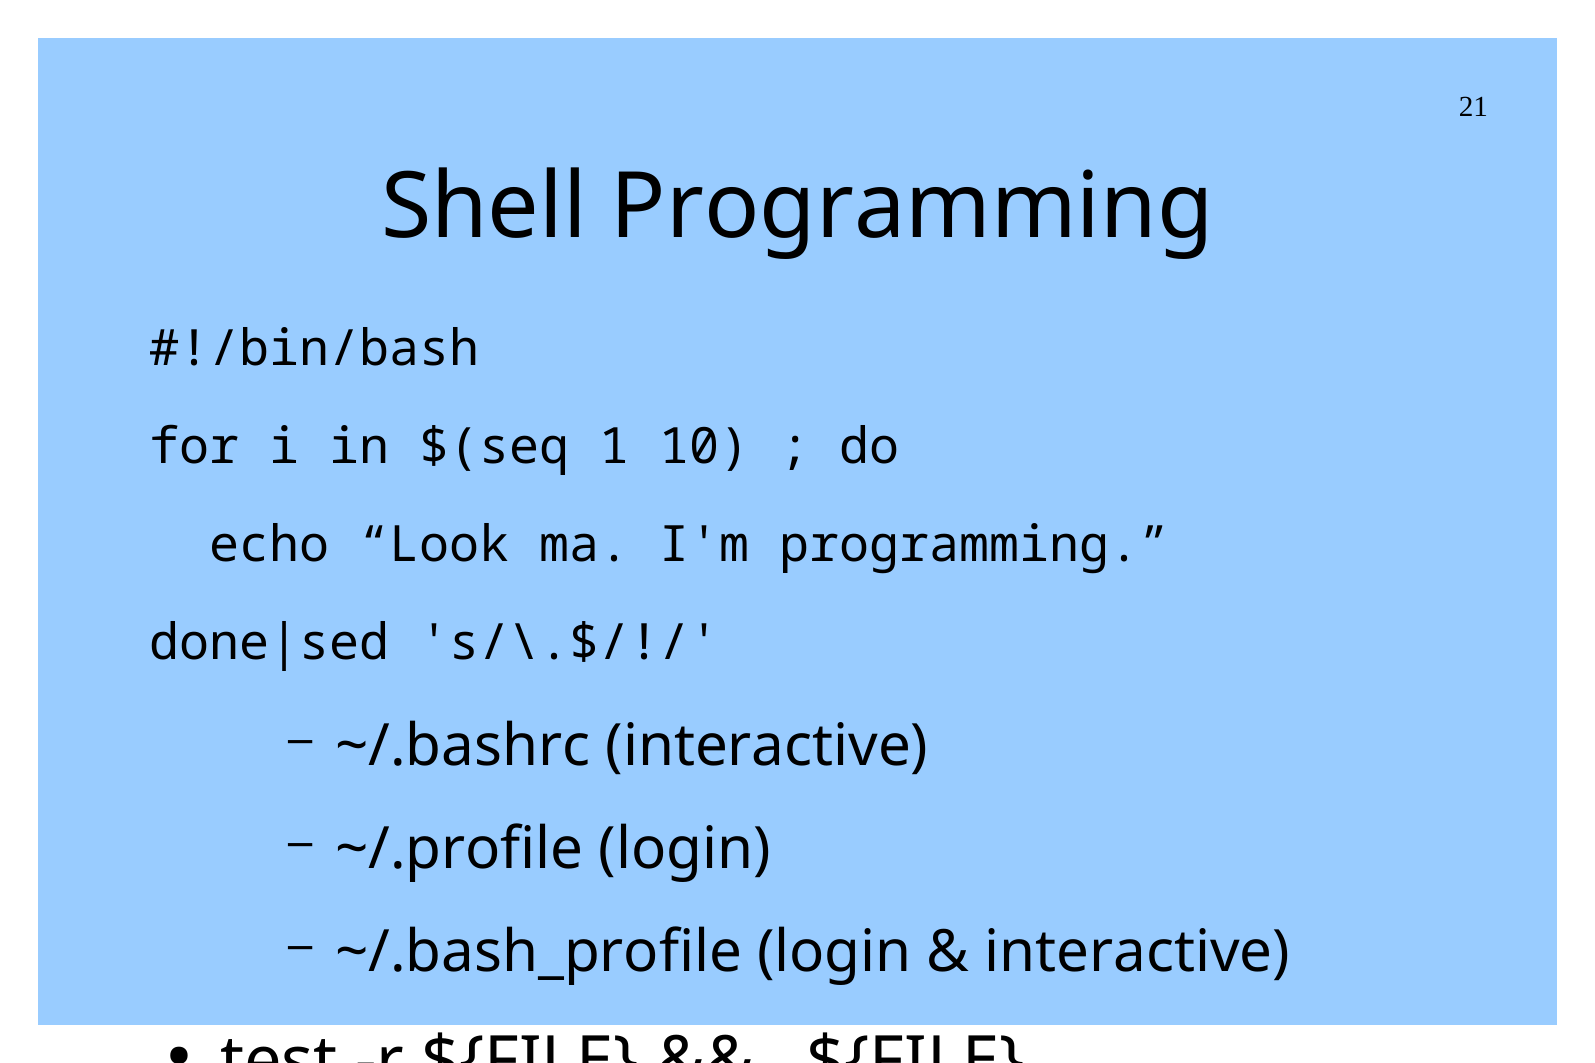

21
# Shell Programming
#!/bin/bash
for i in $(seq 1 10) ; do
 echo “Look ma. I'm programming.”
done|sed 's/\.$/!/'
~/.bashrc (interactive)
~/.profile (login)
~/.bash_profile (login & interactive)
test -r ${FILE} && . ${FILE}